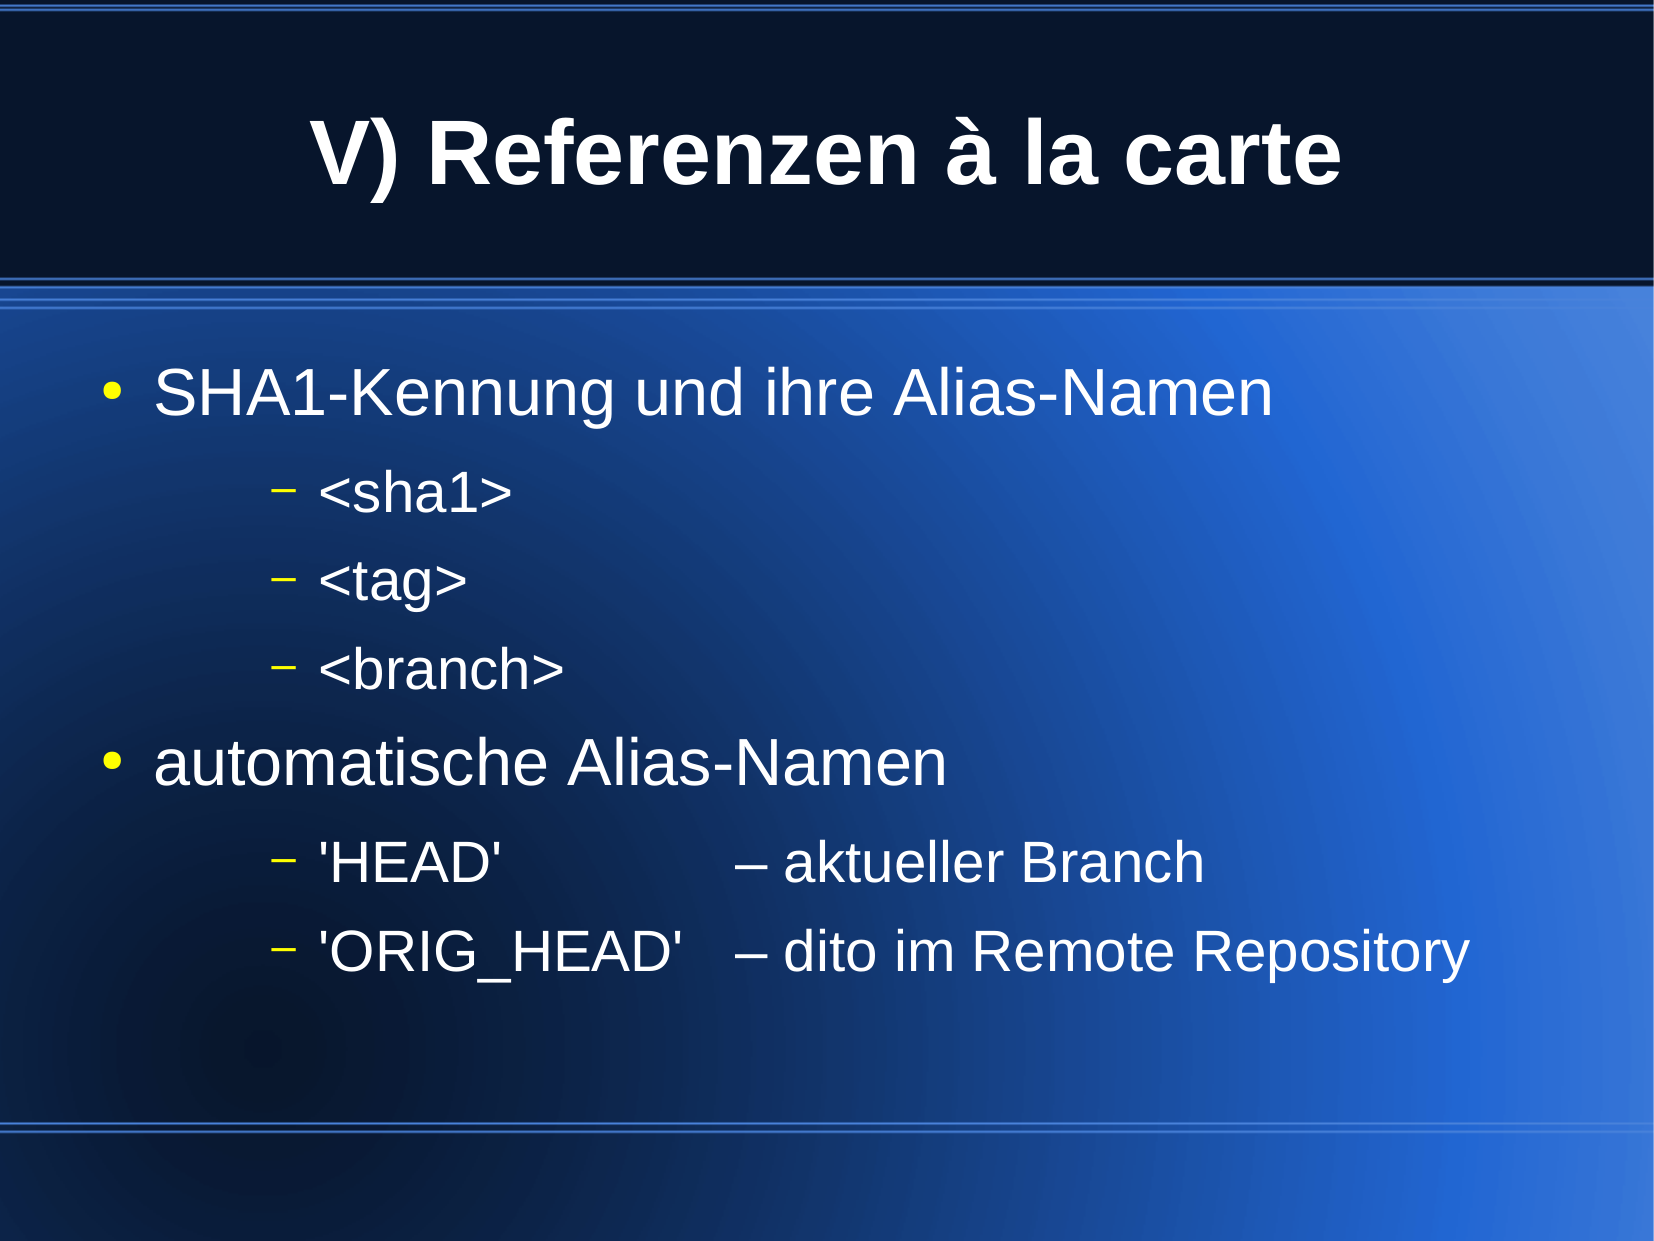

# V) Referenzen à la carte
SHA1-Kennung und ihre Alias-Namen
<sha1>
<tag>
<branch>
automatische Alias-Namen
'HEAD' 			– aktueller Branch
'ORIG_HEAD' 	– dito im Remote Repository